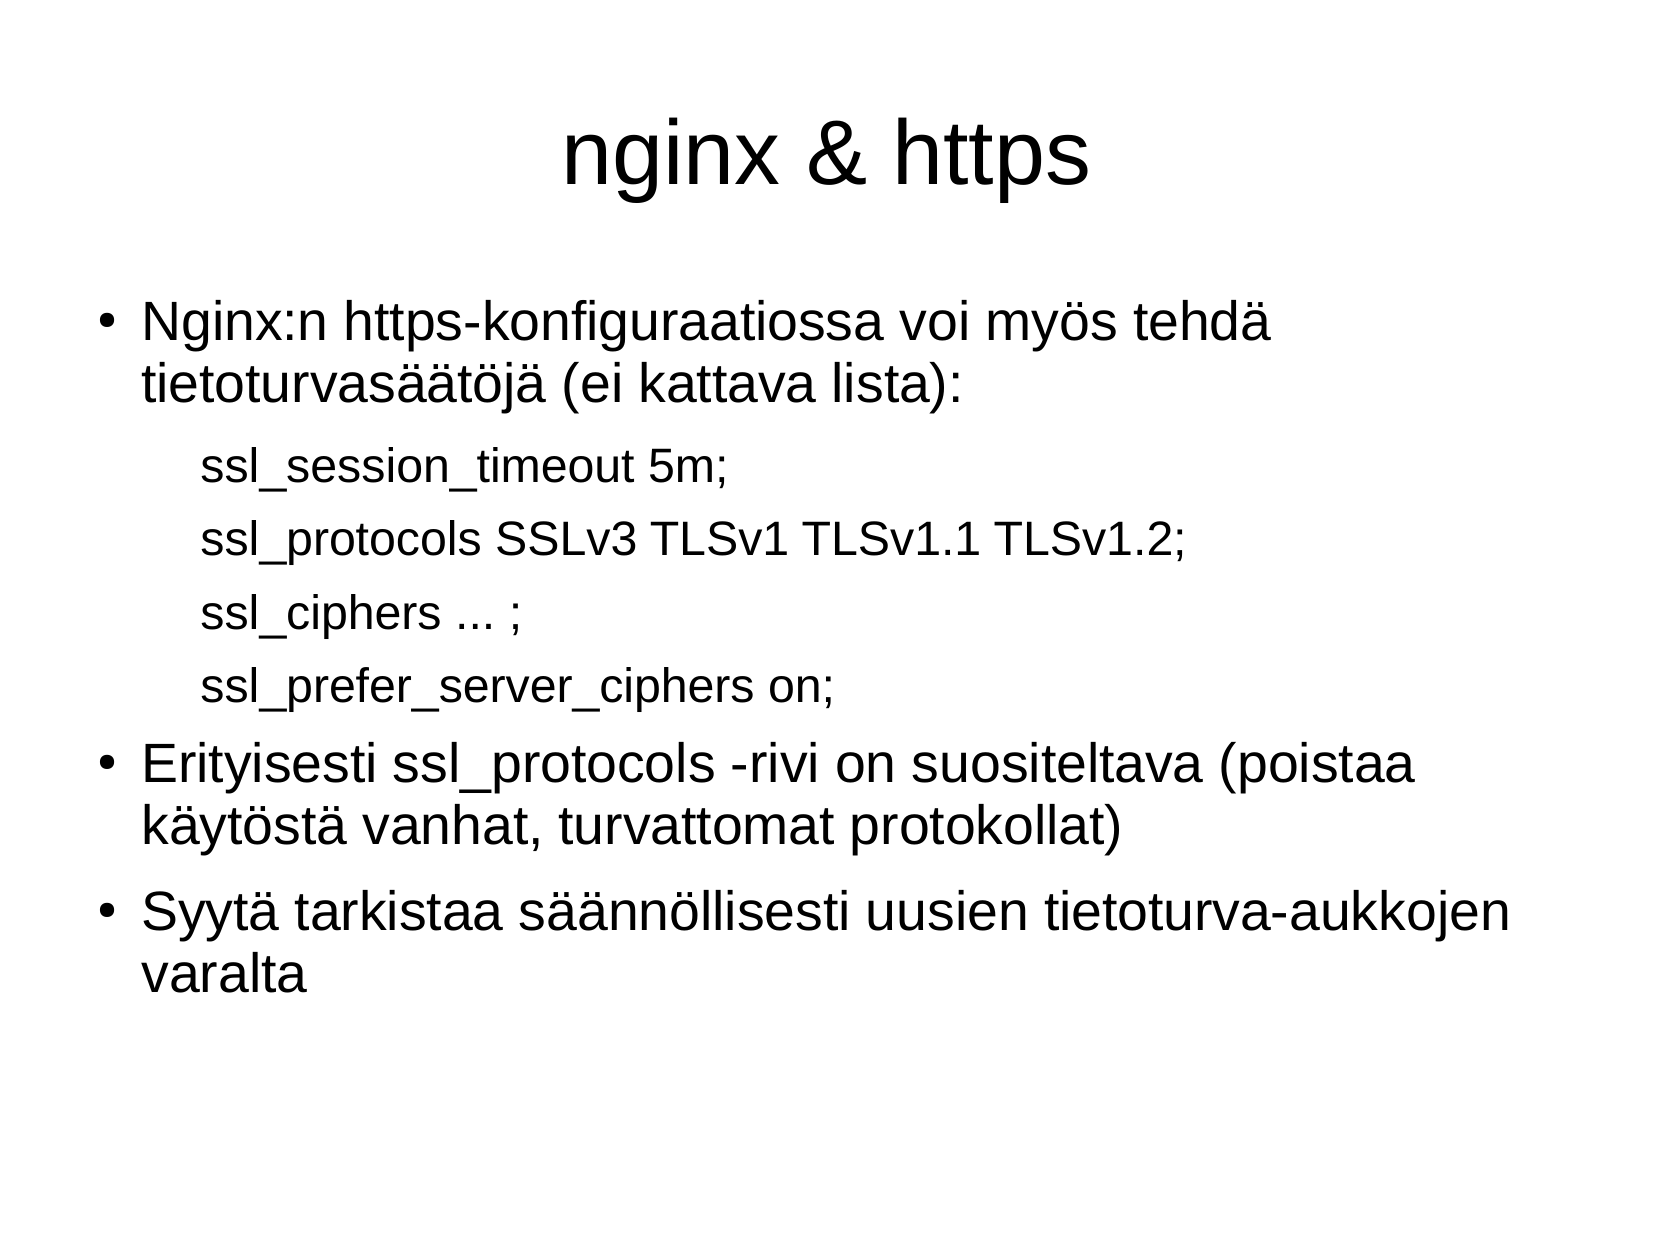

# nginx & https
Nginx:n https-konfiguraatiossa voi myös tehdä tietoturvasäätöjä (ei kattava lista):
ssl_session_timeout 5m;
ssl_protocols SSLv3 TLSv1 TLSv1.1 TLSv1.2;
ssl_ciphers ... ;
ssl_prefer_server_ciphers on;
Erityisesti ssl_protocols -rivi on suositeltava (poistaa käytöstä vanhat, turvattomat protokollat)
Syytä tarkistaa säännöllisesti uusien tietoturva-aukkojen varalta